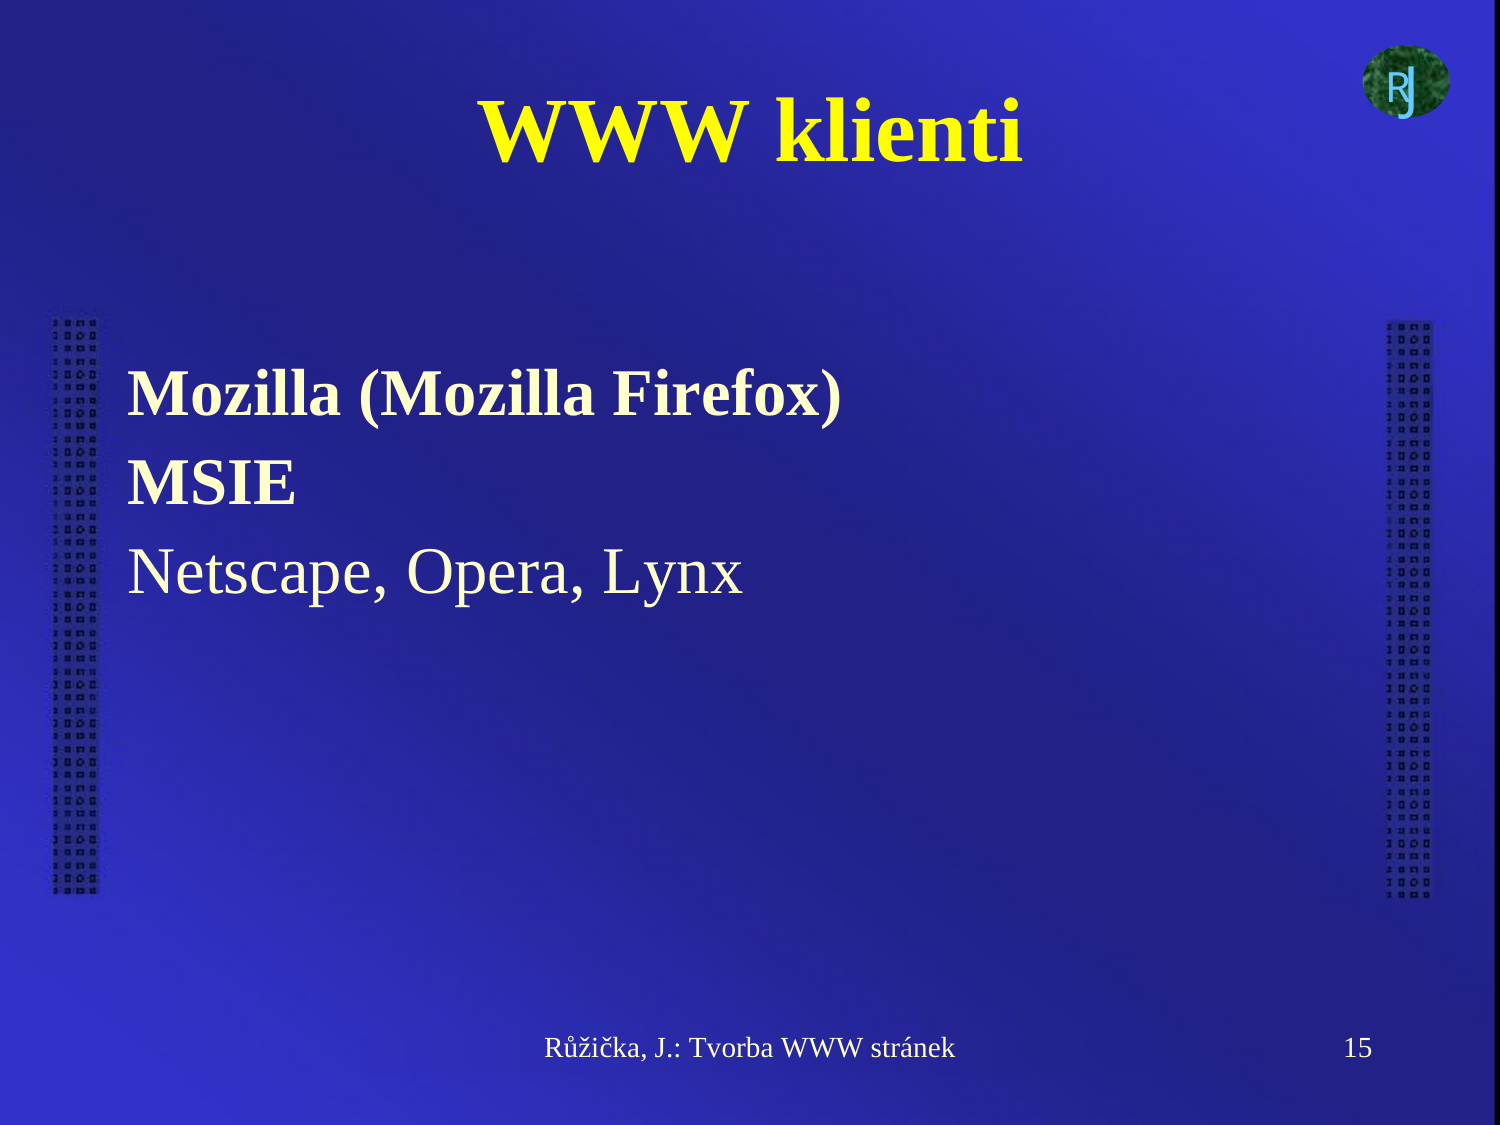

# WWW klienti
J
R
Mozilla (Mozilla Firefox)
MSIE
Netscape, Opera, Lynx
Růžička, J.: Tvorba WWW stránek